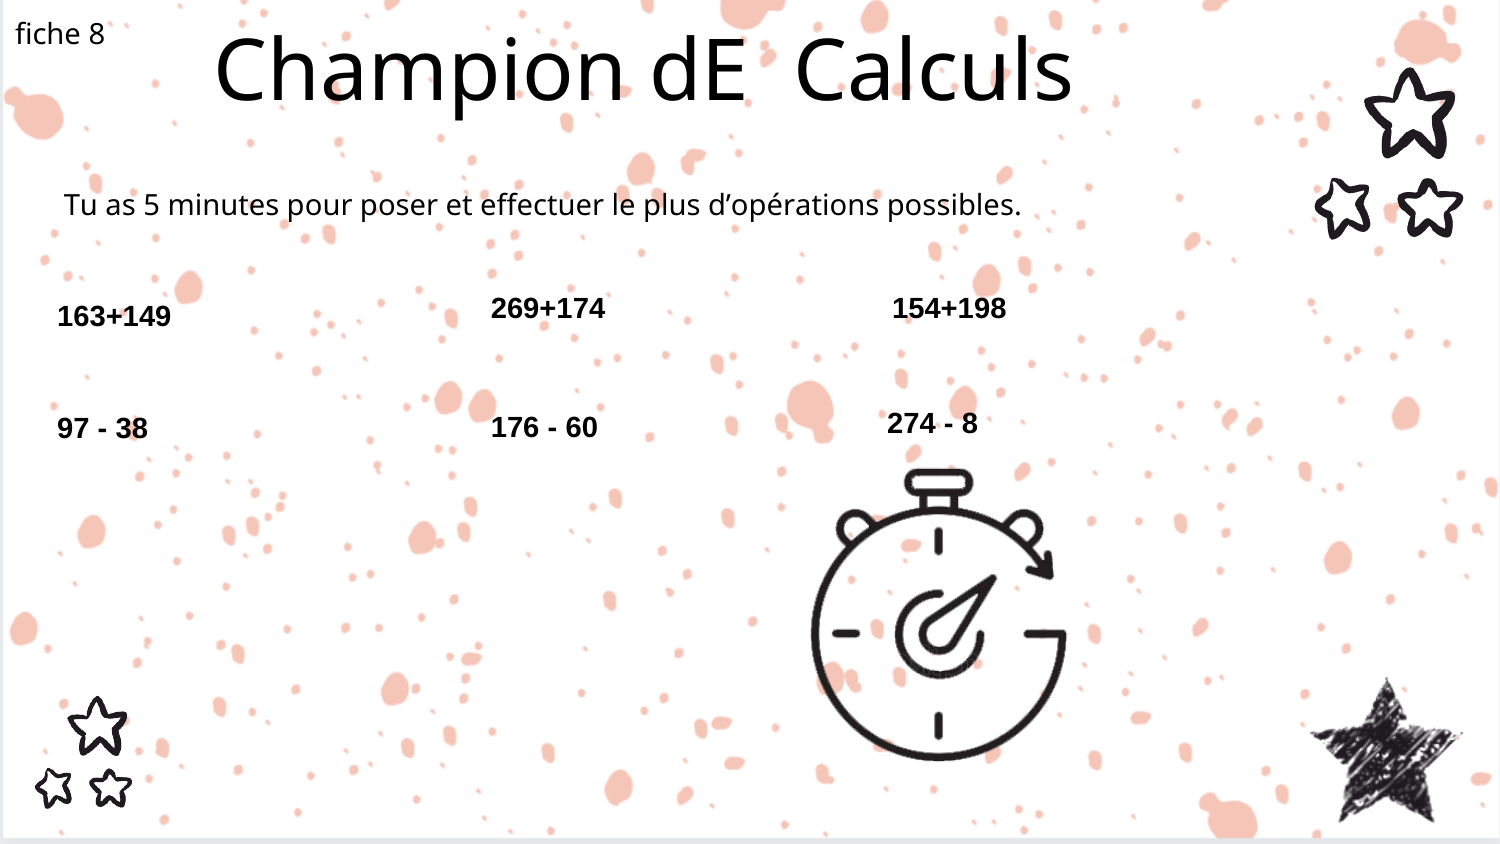

fiche 8
Champion dE Calculs
Tu as 5 minutes pour poser et effectuer le plus d’opérations possibles.
269+174
154+198
163+149
274 - 8
176 - 60
97 - 38